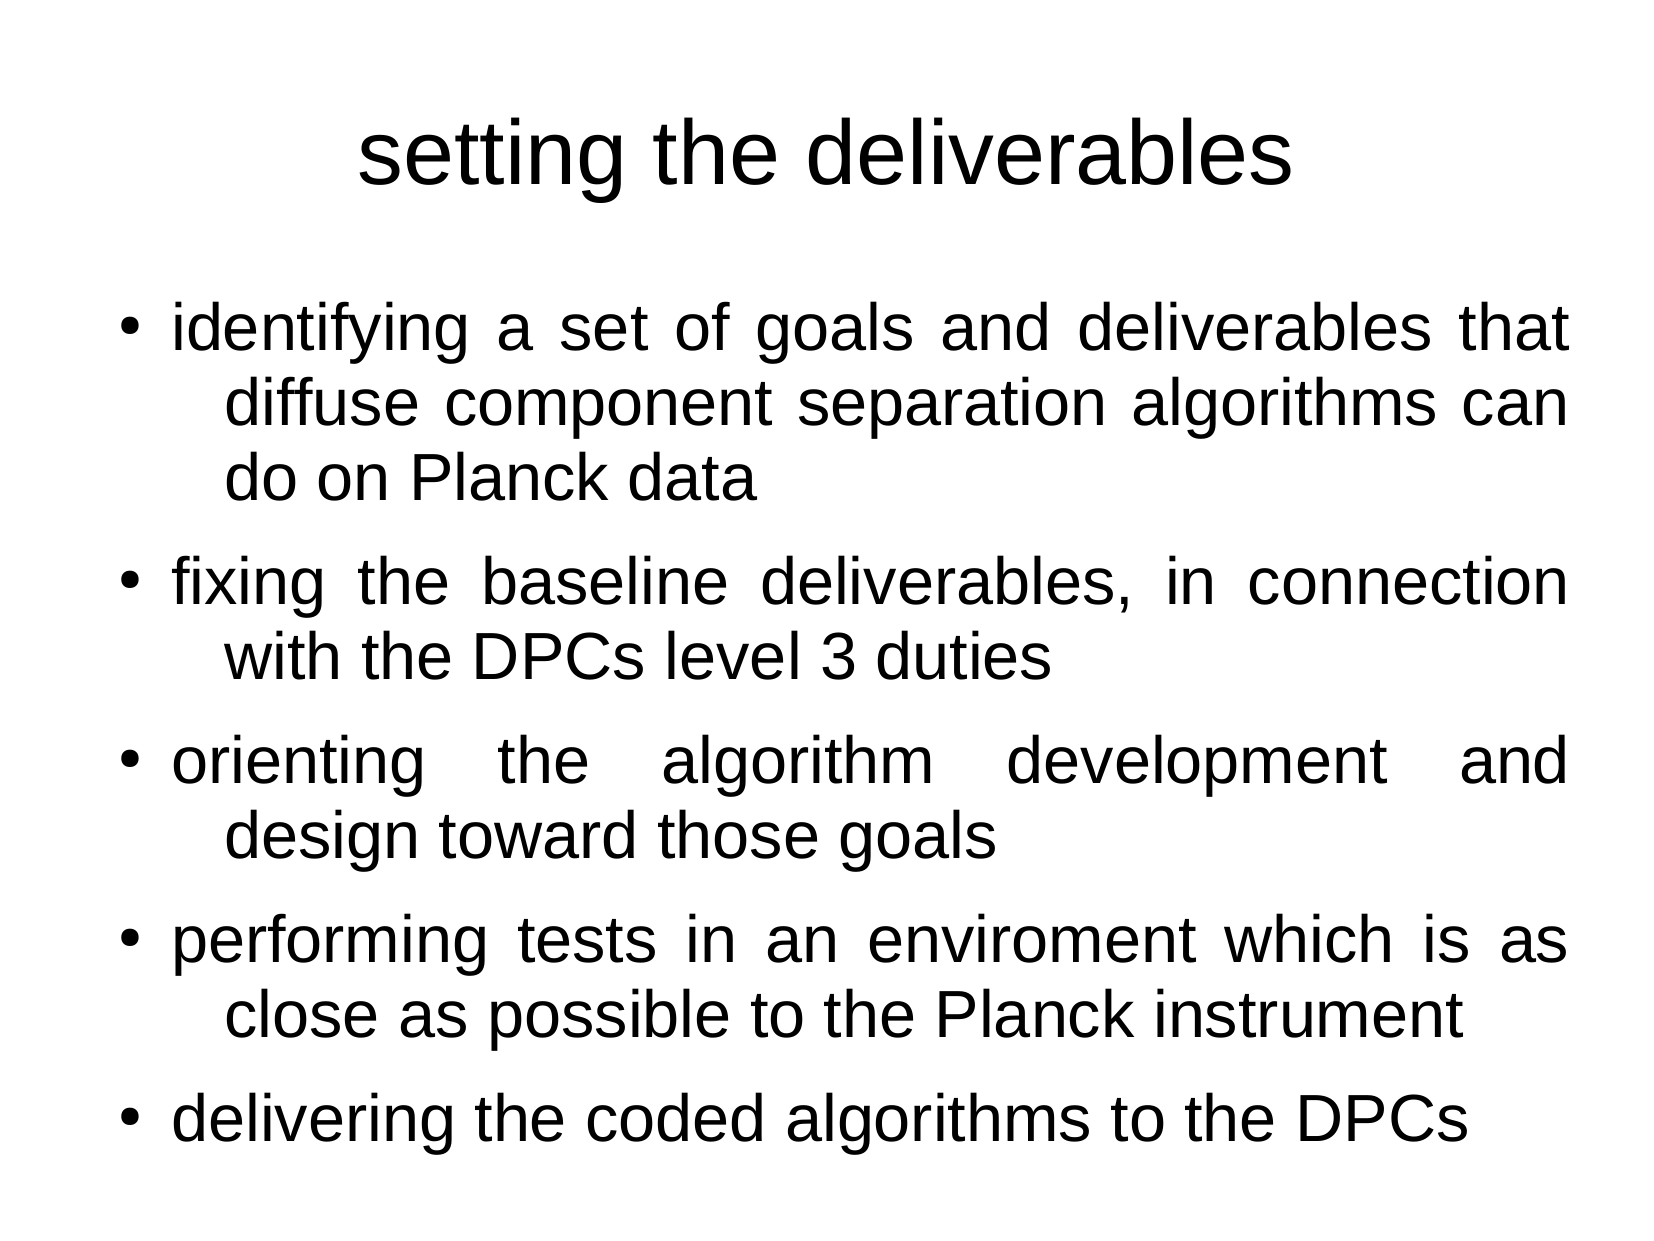

# setting the deliverables
identifying a set of goals and deliverables that diffuse component separation algorithms can do on Planck data
fixing the baseline deliverables, in connection with the DPCs level 3 duties
orienting the algorithm development and design toward those goals
performing tests in an enviroment which is as close as possible to the Planck instrument
delivering the coded algorithms to the DPCs